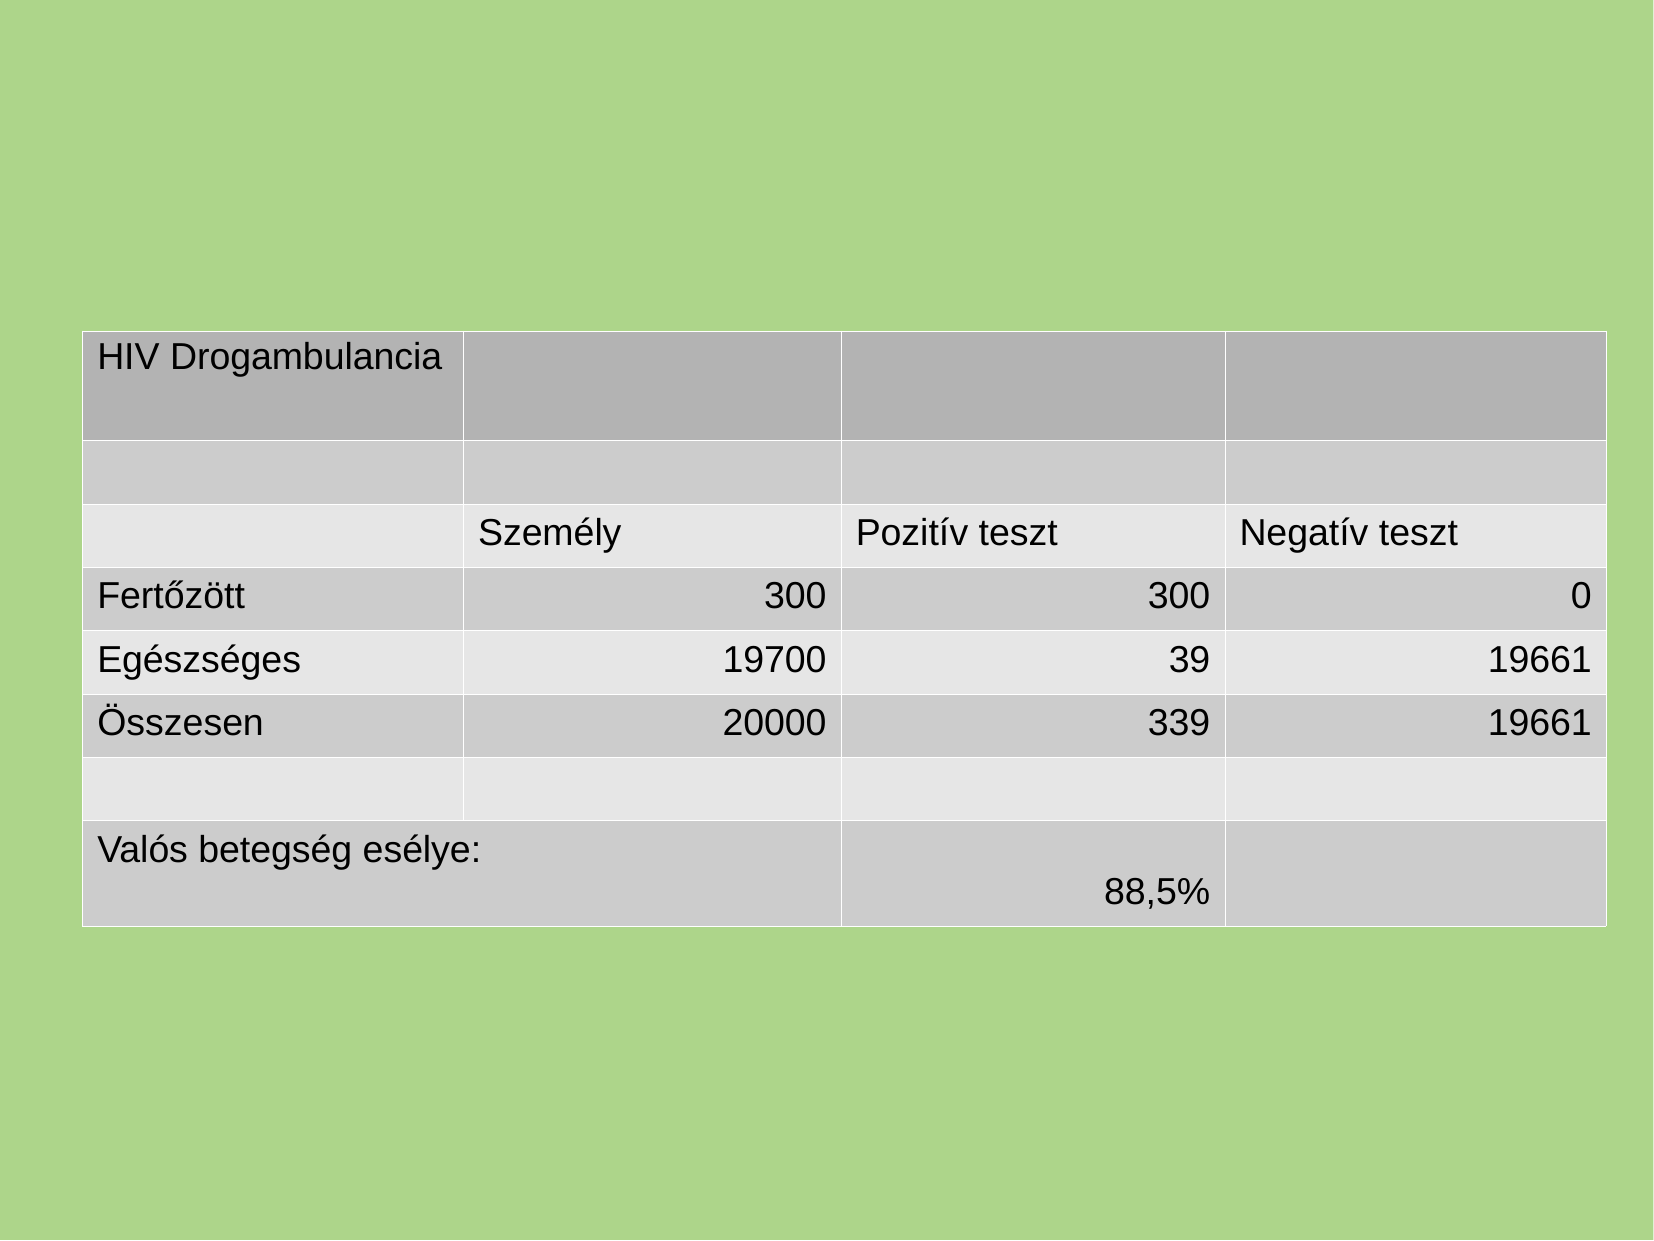

#
| HIV Drogambulancia | | | |
| --- | --- | --- | --- |
| | | | |
| | Személy | Pozitív teszt | Negatív teszt |
| Fertőzött | 300 | 300 | 0 |
| Egészséges | 19700 | 39 | 19661 |
| Összesen | 20000 | 339 | 19661 |
| | | | |
| Valós betegség esélye: | | 88,5% | |